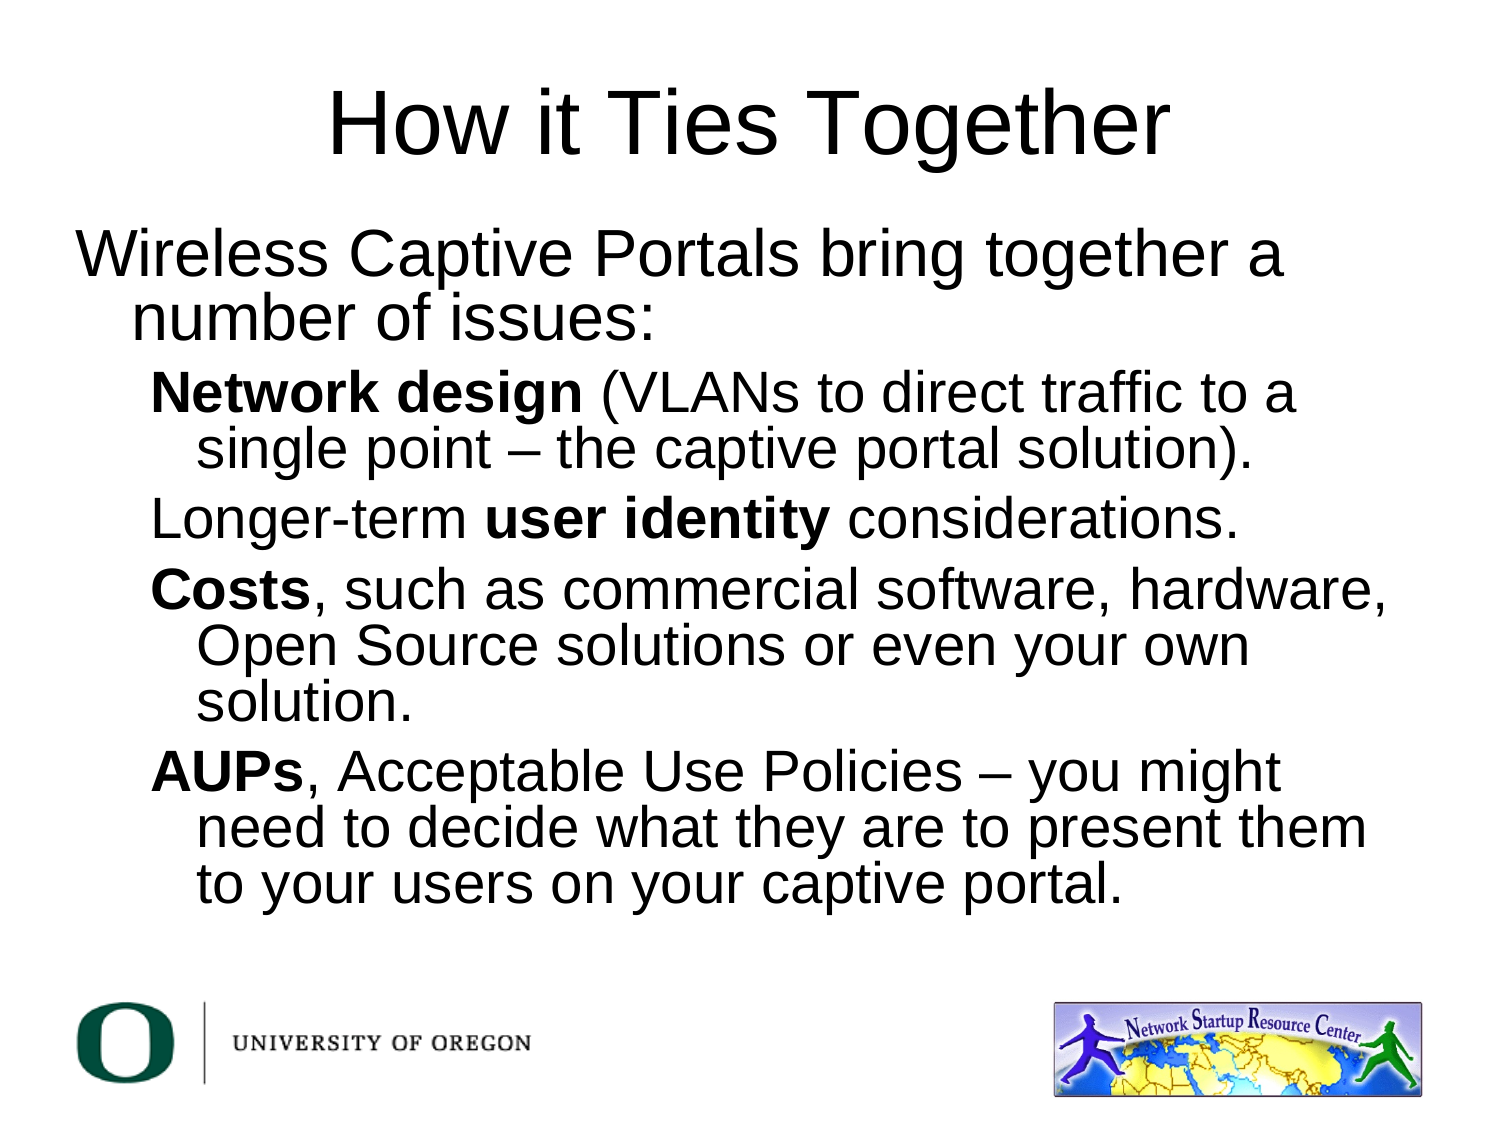

# How it Ties Together
Wireless Captive Portals bring together a number of issues:
Network design (VLANs to direct traffic to a single point – the captive portal solution).
Longer-term user identity considerations.
Costs, such as commercial software, hardware, Open Source solutions or even your own solution.
AUPs, Acceptable Use Policies – you might need to decide what they are to present them to your users on your captive portal.